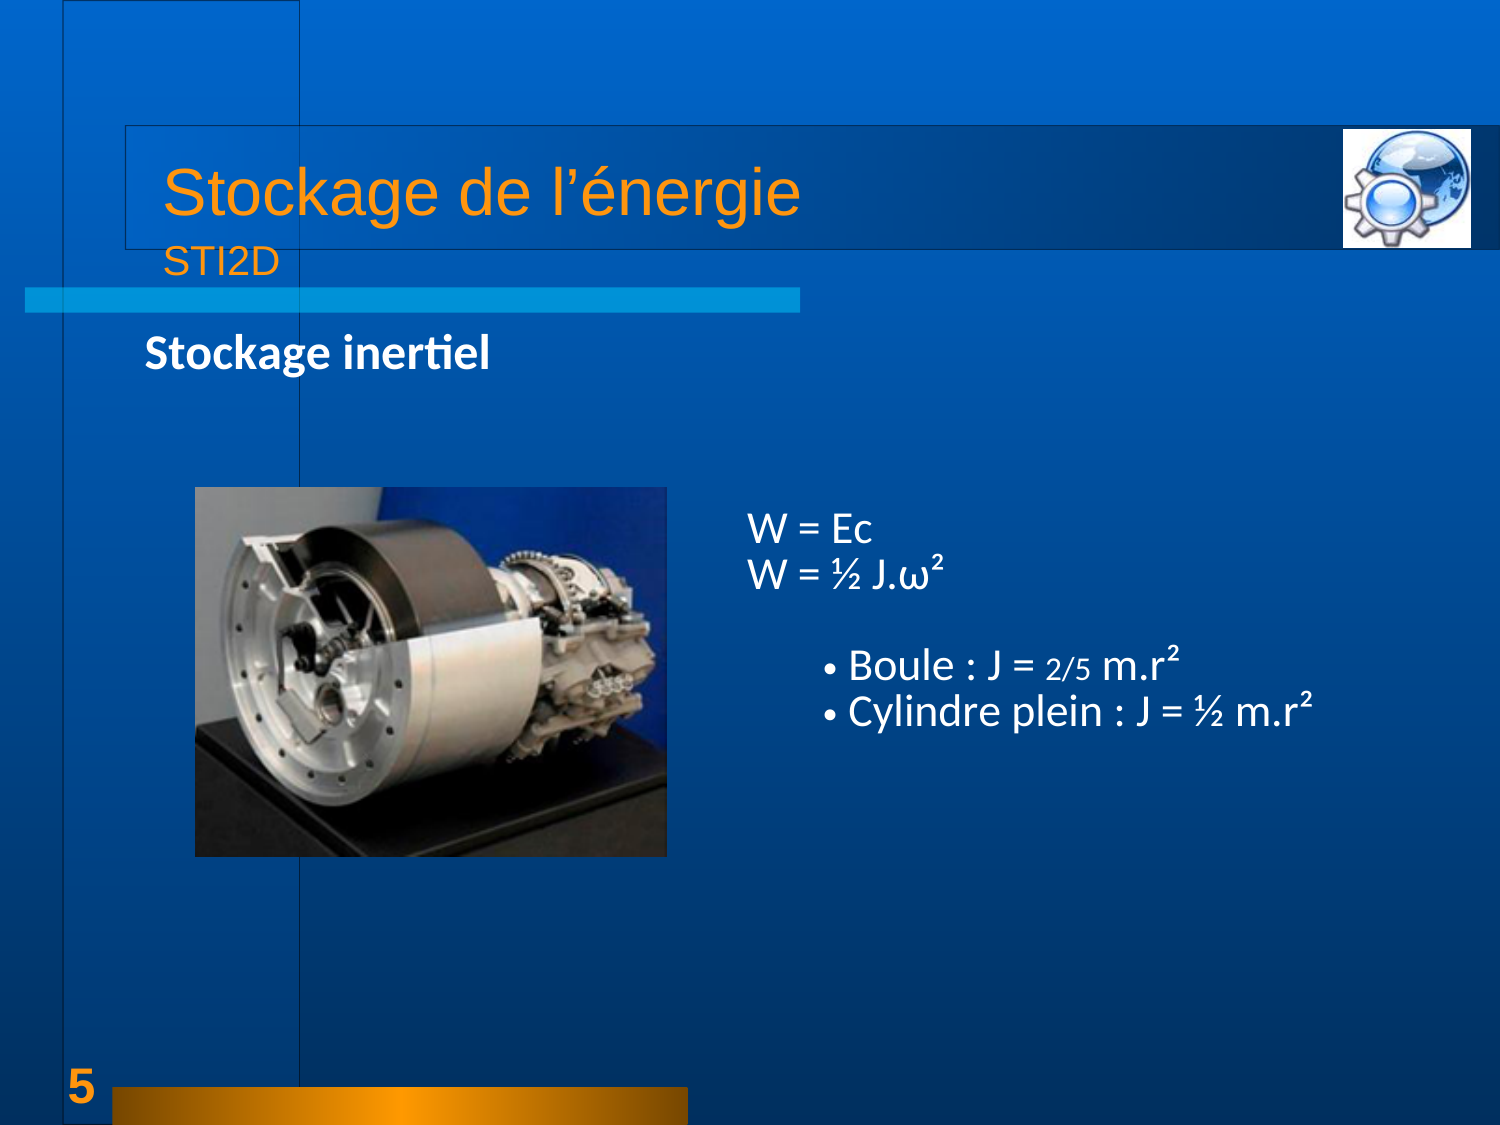

Stockage inertiel
W = Ec
W = ½ J.ω²
 Boule : J = 2/5 m.r²
 Cylindre plein : J = ½ m.r²